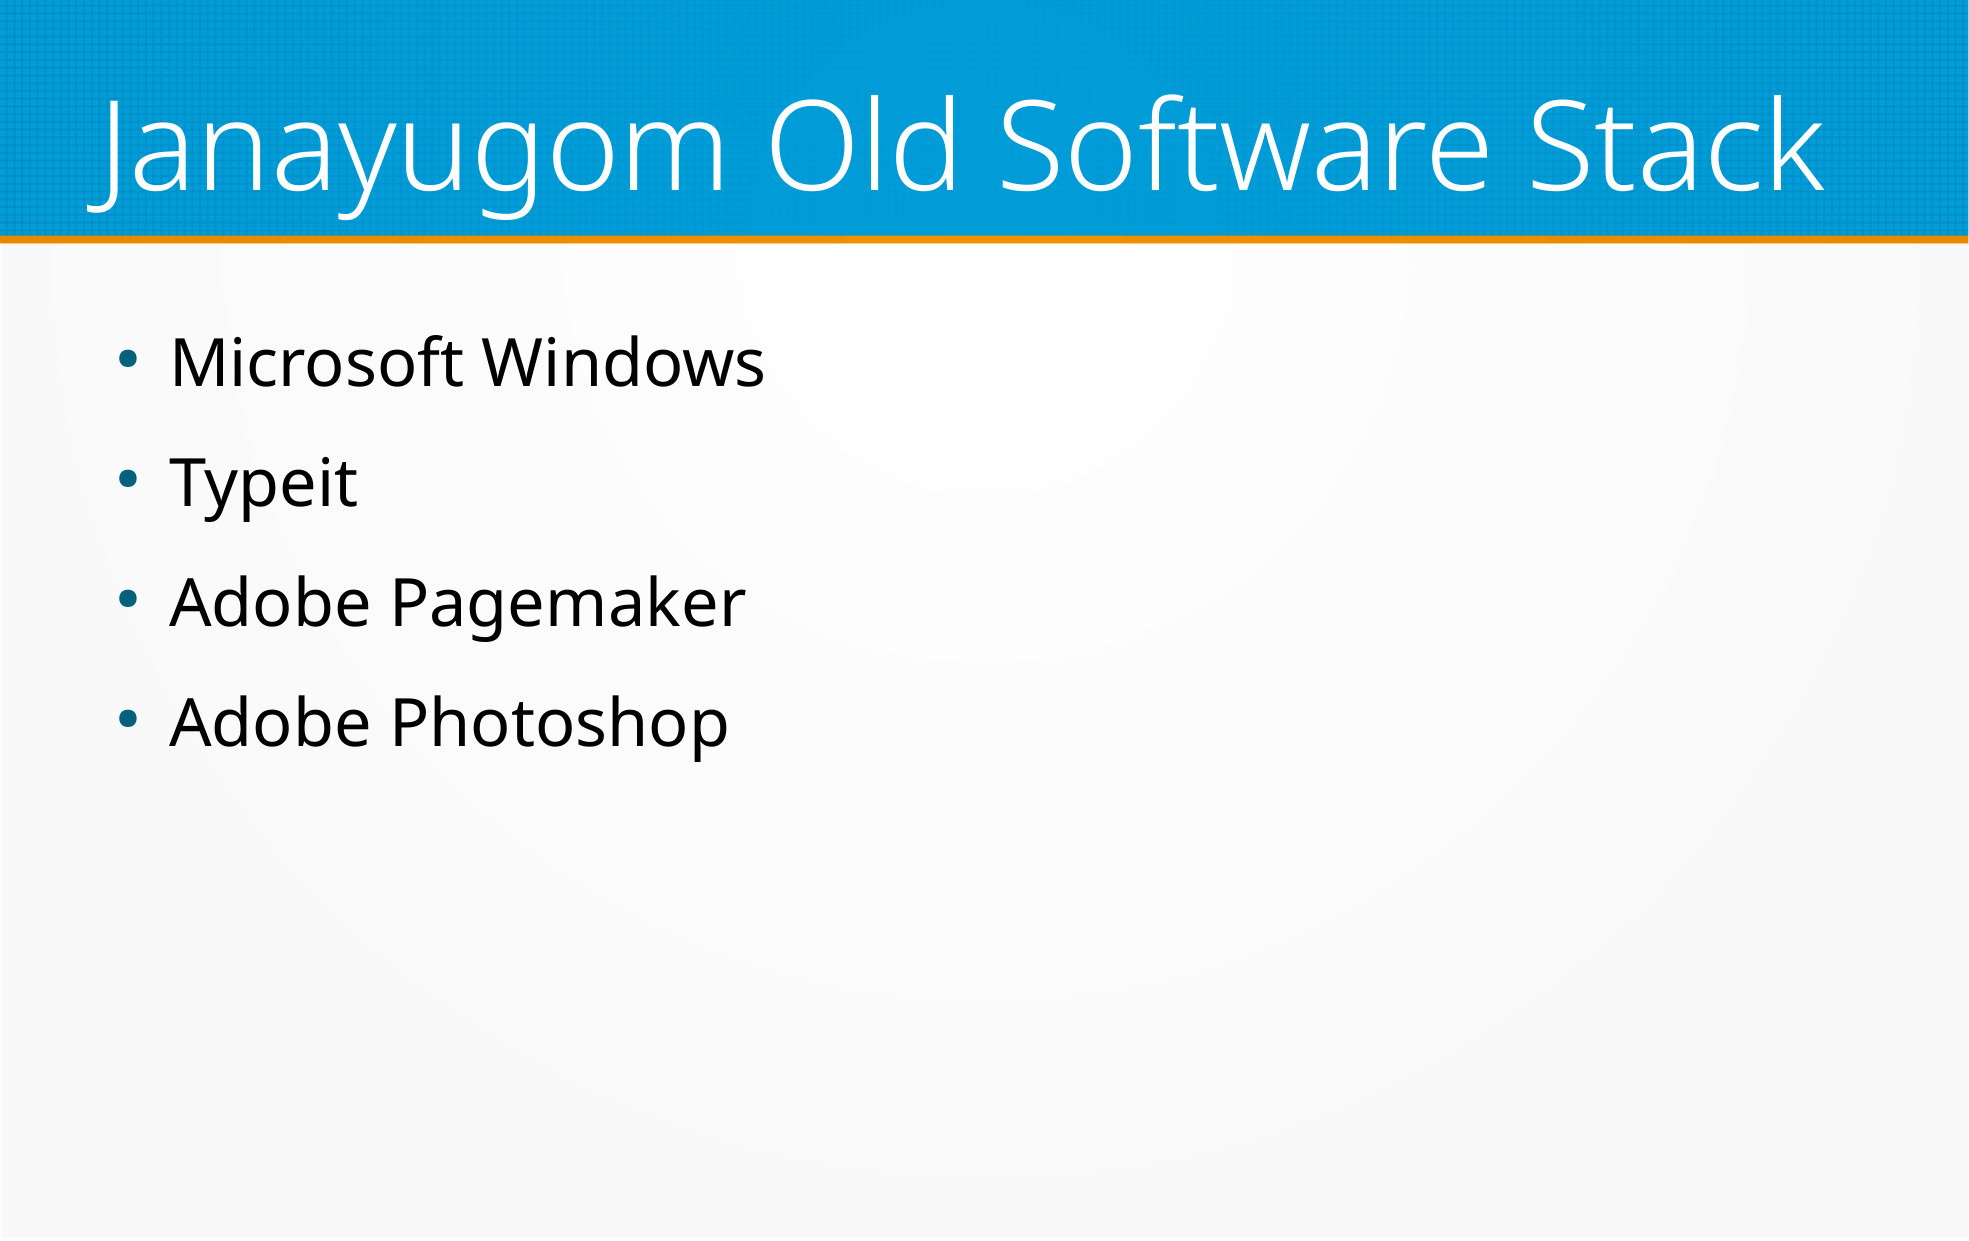

# Janayugom Old Software Stack
Microsoft Windows
Typeit
Adobe Pagemaker
Adobe Photoshop